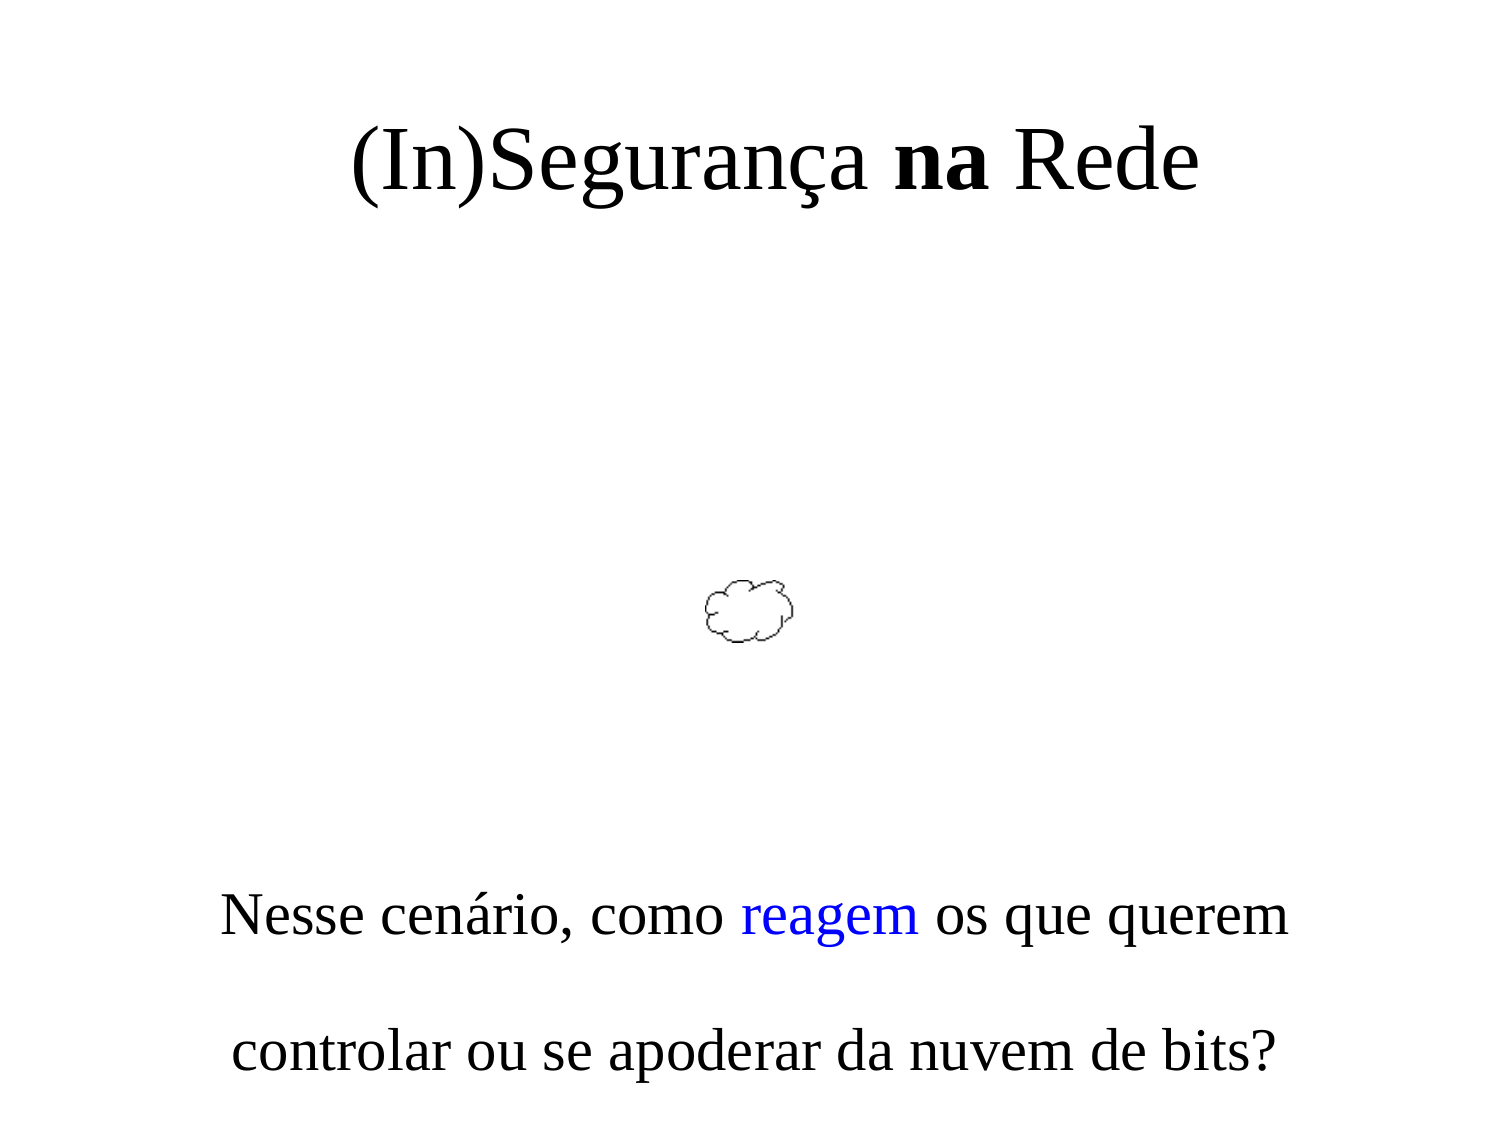

# (In)Segurança na Rede
Nesse cenário, como reagem os que querem
controlar ou se apoderar da nuvem de bits?